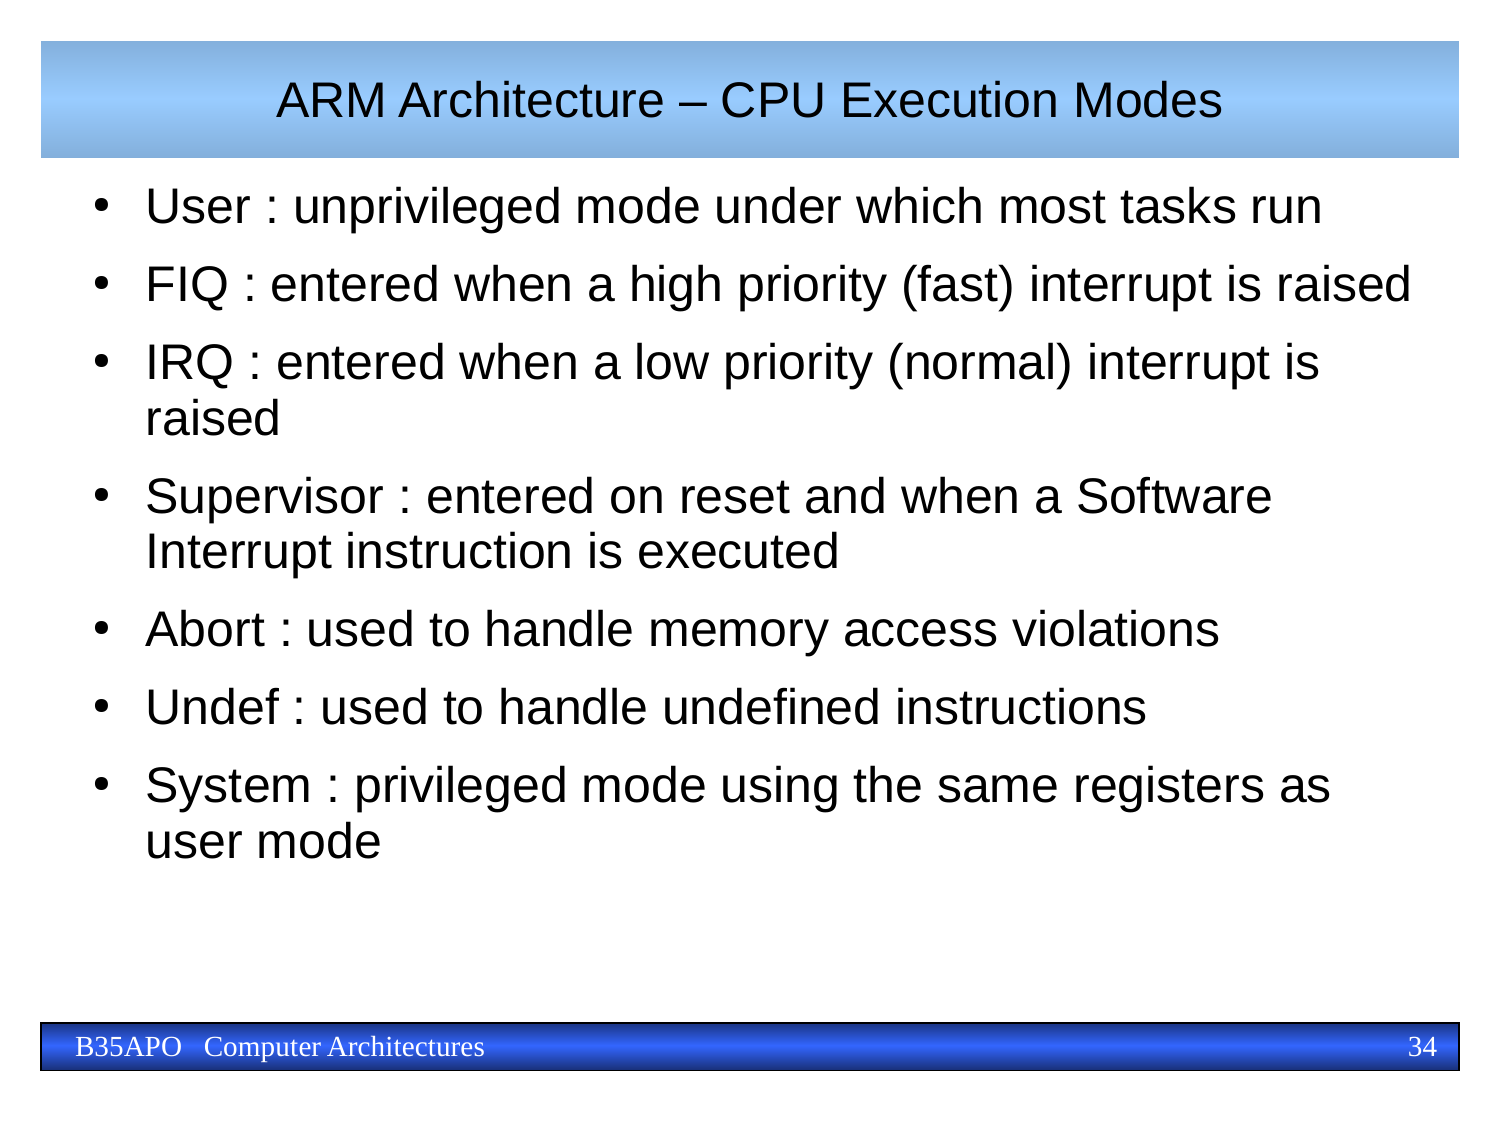

# ARM Architecture – CPU Execution Modes
User : unprivileged mode under which most tasks run
FIQ : entered when a high priority (fast) interrupt is raised
IRQ : entered when a low priority (normal) interrupt is raised
Supervisor : entered on reset and when a Software Interrupt instruction is executed
Abort : used to handle memory access violations
Undef : used to handle undefined instructions
System : privileged mode using the same registers as user mode
B35APO Computer Architectures
34